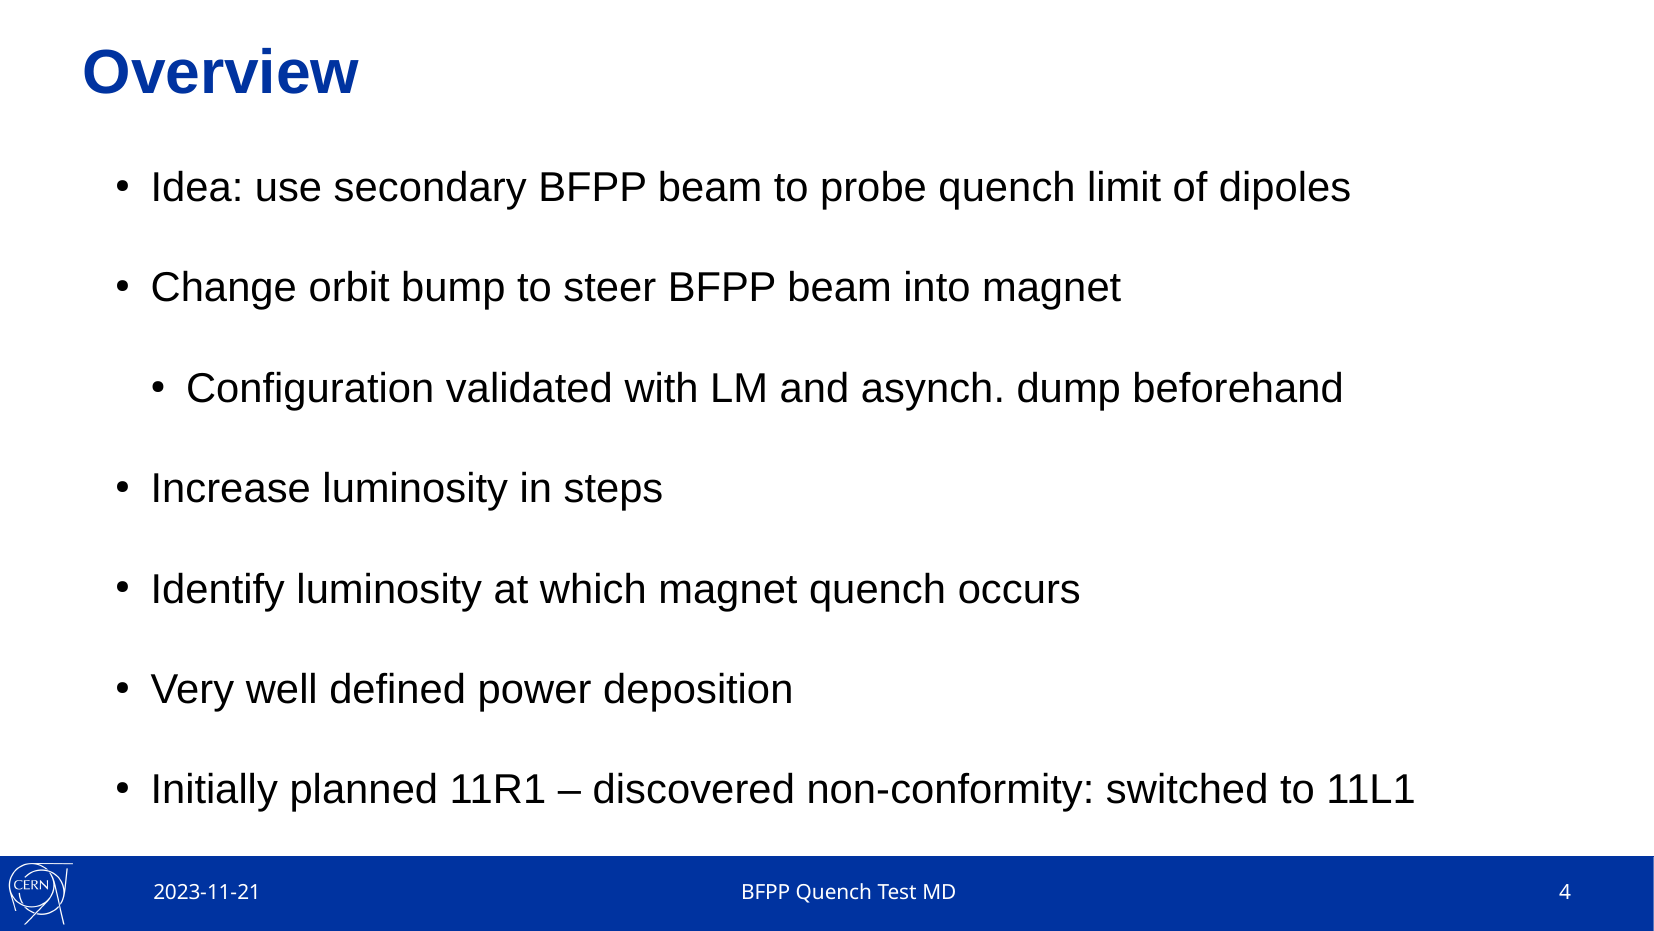

# Overview
Idea: use secondary BFPP beam to probe quench limit of dipoles
Change orbit bump to steer BFPP beam into magnet
Configuration validated with LM and asynch. dump beforehand
Increase luminosity in steps
Identify luminosity at which magnet quench occurs
Very well defined power deposition
Initially planned 11R1 – discovered non-conformity: switched to 11L1
2023-11-21
BFPP Quench Test MD
4